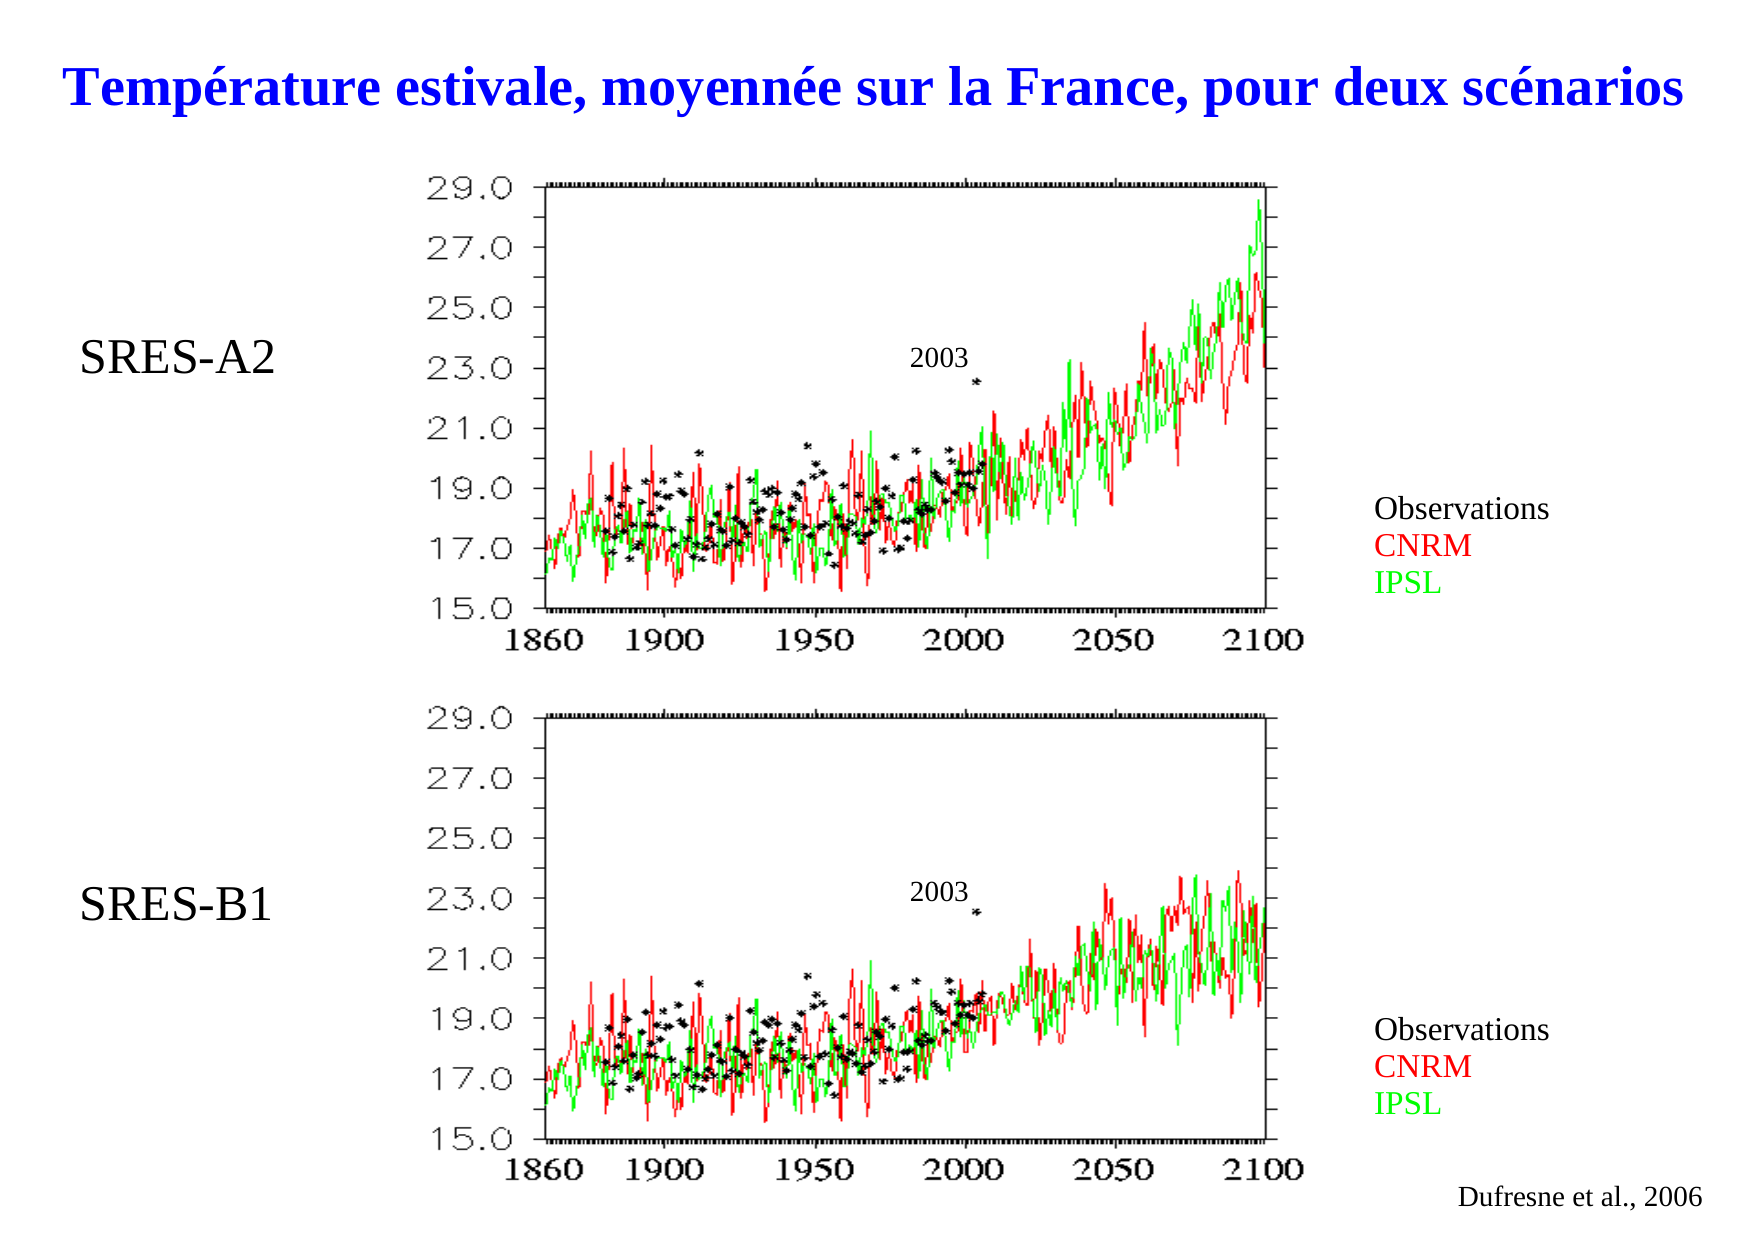

Température estivale, moyennée sur la France, pour deux scénarios
SRES-A2
2003
Observations
CNRM
IPSL
SRES-B1
2003
Observations
CNRM
IPSL
Dufresne et al., 2006